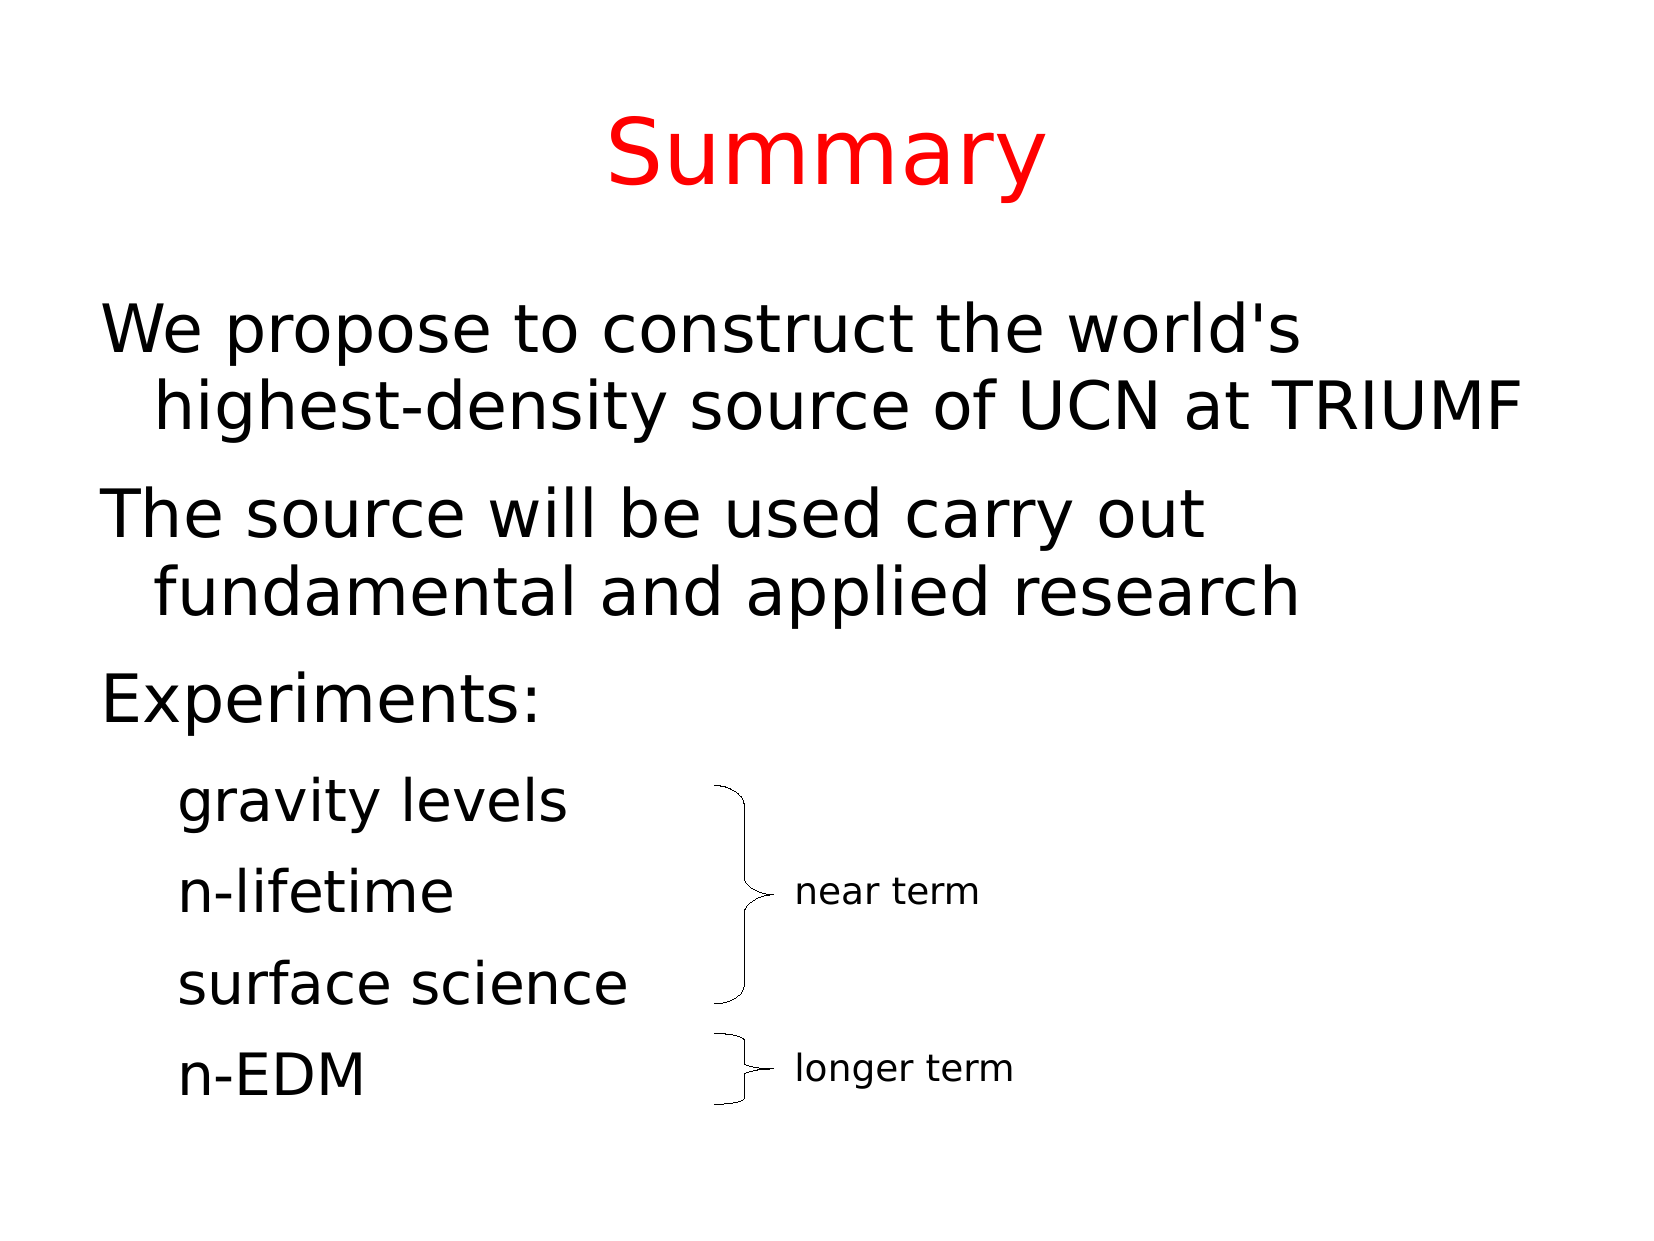

# Summary
We propose to construct the world's highest-density source of UCN at TRIUMF
The source will be used carry out fundamental and applied research
Experiments:
gravity levels
n-lifetime
surface science
n-EDM
near term
longer term